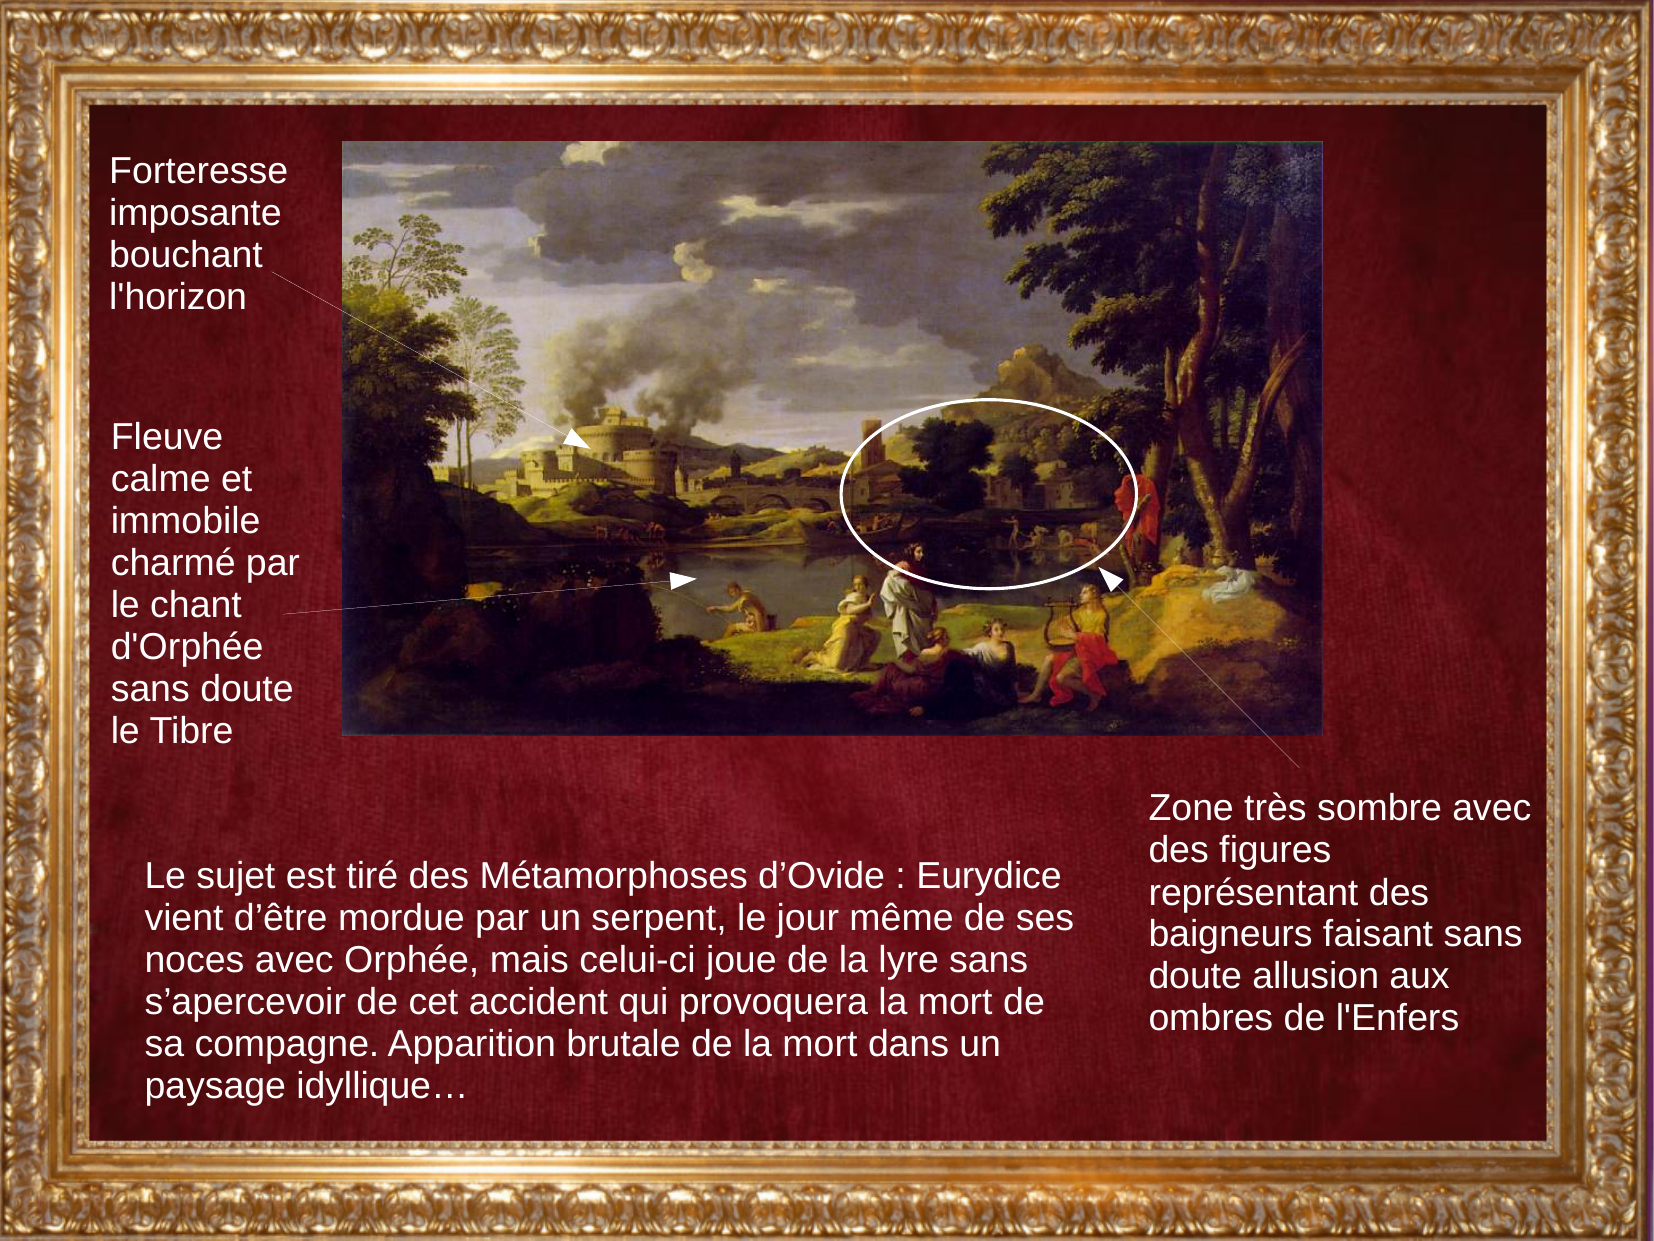

Forteresse imposante bouchant l'horizon
Fleuve calme et immobile charmé par le chant d'Orphée sans doute le Tibre
Zone très sombre avec des figures représentant des baigneurs faisant sans doute allusion aux ombres de l'Enfers
Le sujet est tiré des Métamorphoses d’Ovide : Eurydice vient d’être mordue par un serpent, le jour même de ses noces avec Orphée, mais celui-ci joue de la lyre sans s’apercevoir de cet accident qui provoquera la mort de sa compagne. Apparition brutale de la mort dans un paysage idyllique…